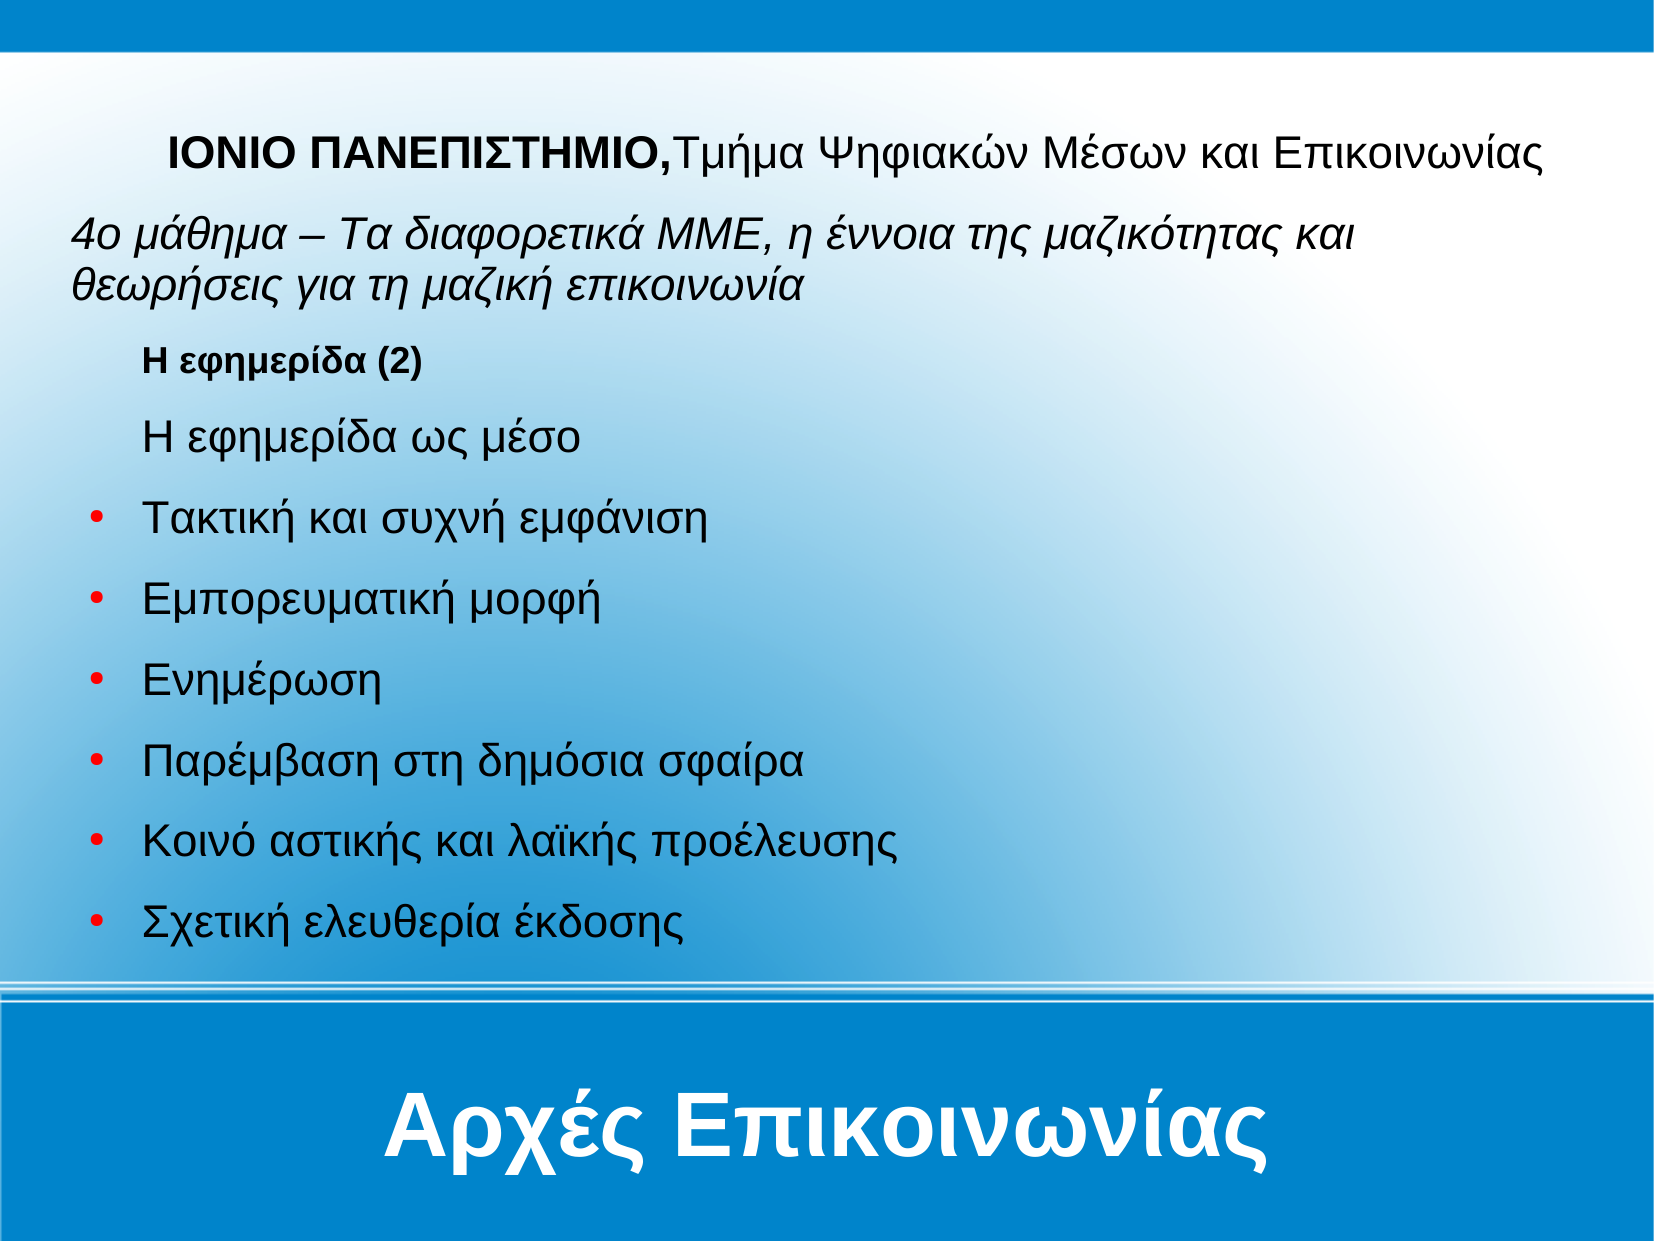

ΙΟΝΙΟ ΠΑΝΕΠΙΣΤΗΜΙΟ,Τμήμα Ψηφιακών Μέσων και Επικοινωνίας
4ο μάθημα – Τα διαφορετικά ΜΜΕ, η έννοια της μαζικότητας και θεωρήσεις για τη μαζική επικοινωνία
Η εφημερίδα (2)
Η εφημερίδα ως μέσο
Τακτική και συχνή εμφάνιση
Εμπορευματική μορφή
Ενημέρωση
Παρέμβαση στη δημόσια σφαίρα
Κοινό αστικής και λαϊκής προέλευσης
Σχετική ελευθερία έκδοσης
# Αρχές Επικοινωνίας